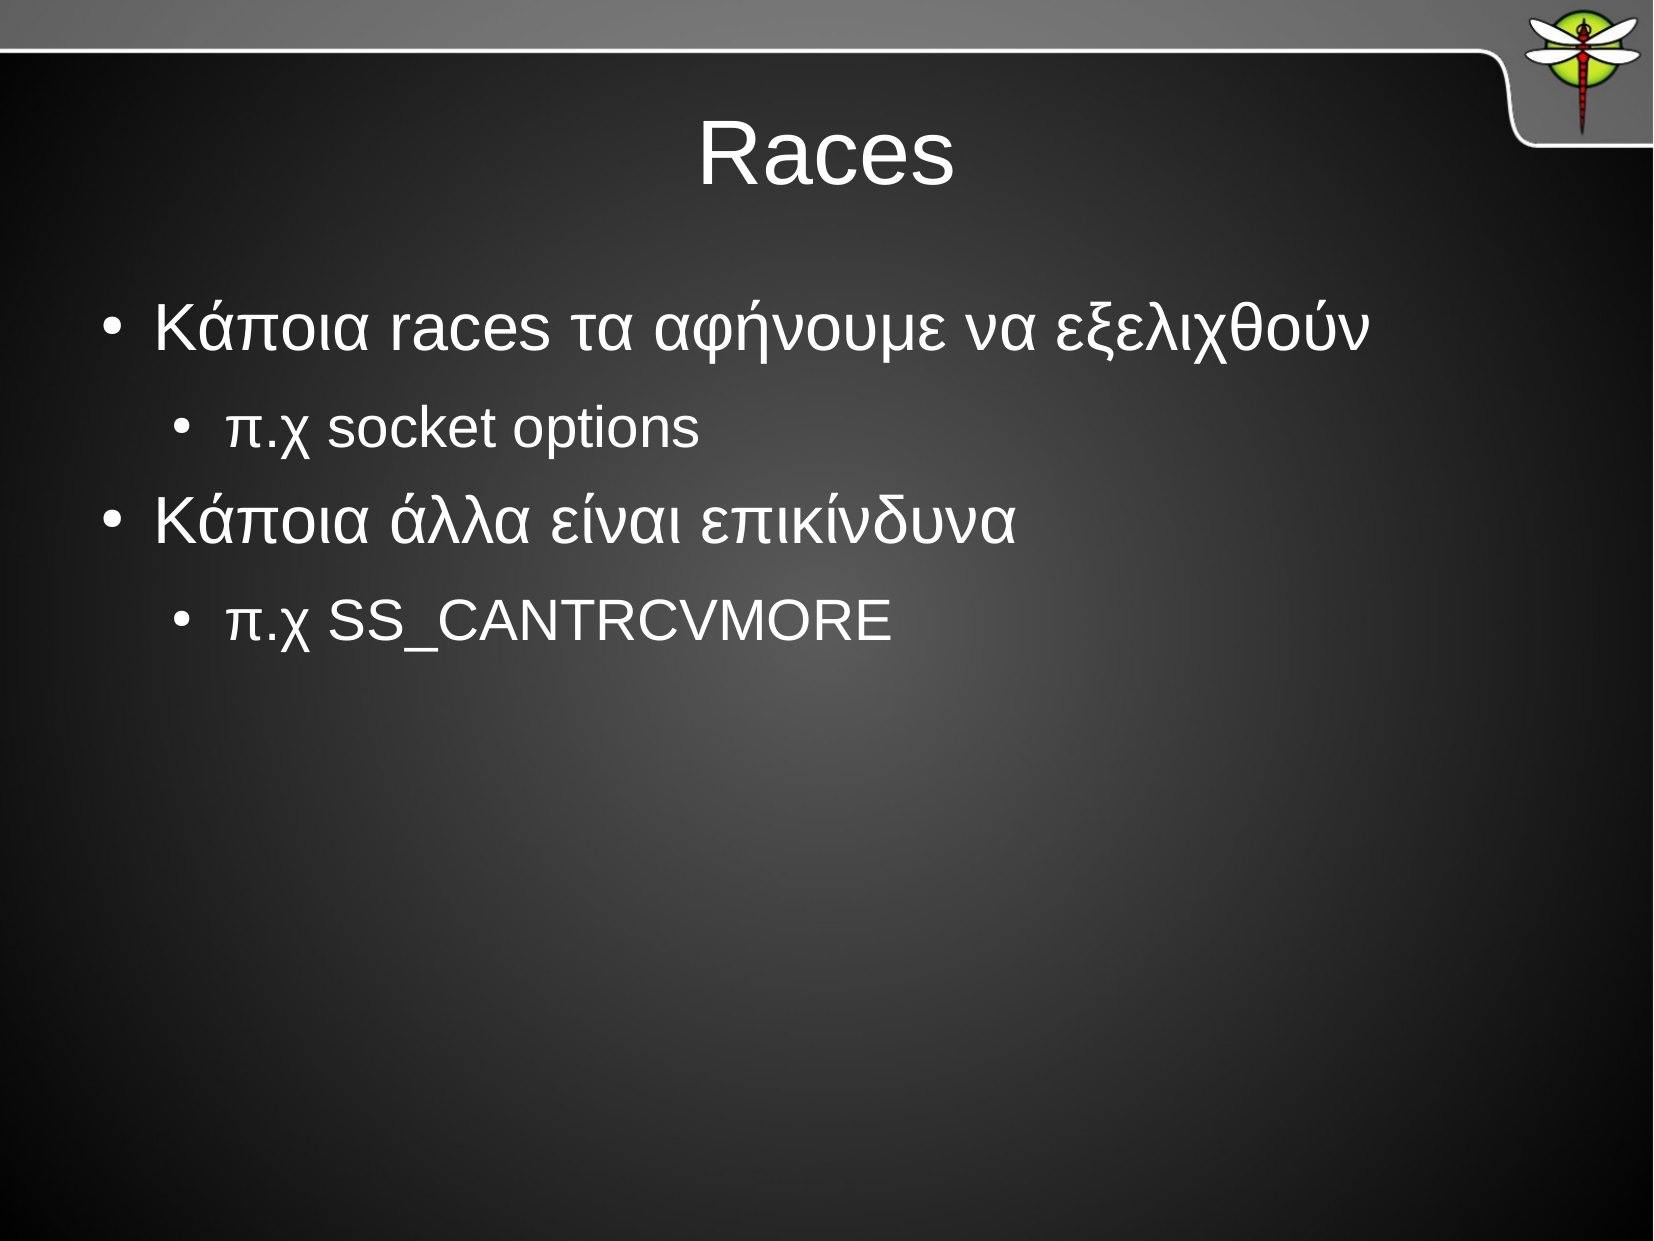

# Races
Κάποια races τα αφήνουμε να εξελιχθούν
π.χ socket options
Κάποια άλλα είναι επικίνδυνα
π.χ SS_CANTRCVMORE